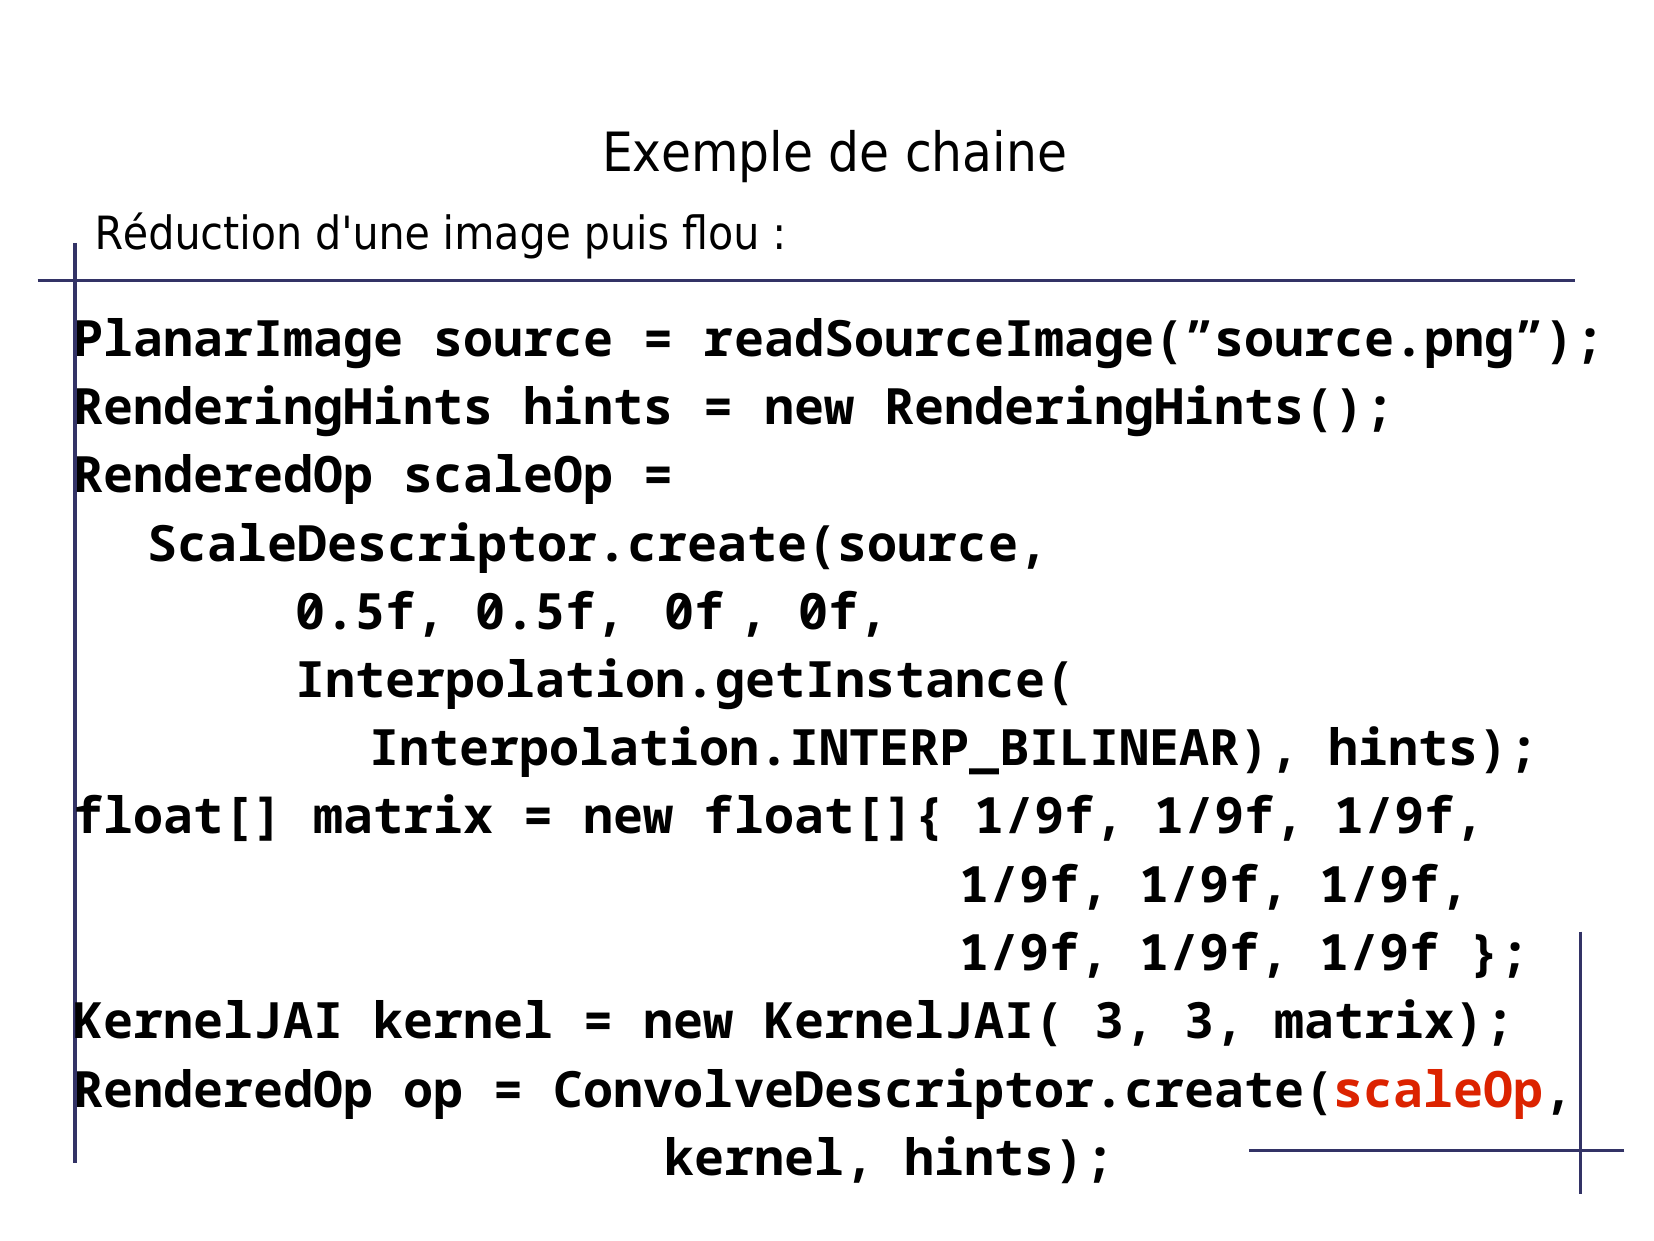

# Exemple de chaine
Réduction d'une image puis flou :
PlanarImage source = readSourceImage(”source.png”);
RenderingHints hints = new RenderingHints();
RenderedOp scaleOp =
	ScaleDescriptor.create(source,
			0.5f, 0.5f, 	0f	, 0f,
			Interpolation.getInstance(
				Interpolation.INTERP_BILINEAR),	hints);
float[] matrix = new float[]{ 1/9f, 1/9f, 1/9f,
												1/9f, 1/9f, 1/9f,
												1/9f, 1/9f, 1/9f };
KernelJAI kernel = new KernelJAI( 3, 3, matrix);	RenderedOp op = ConvolveDescriptor.create(scaleOp, 								kernel, hints);
PlanarImage result = op.getRendering();